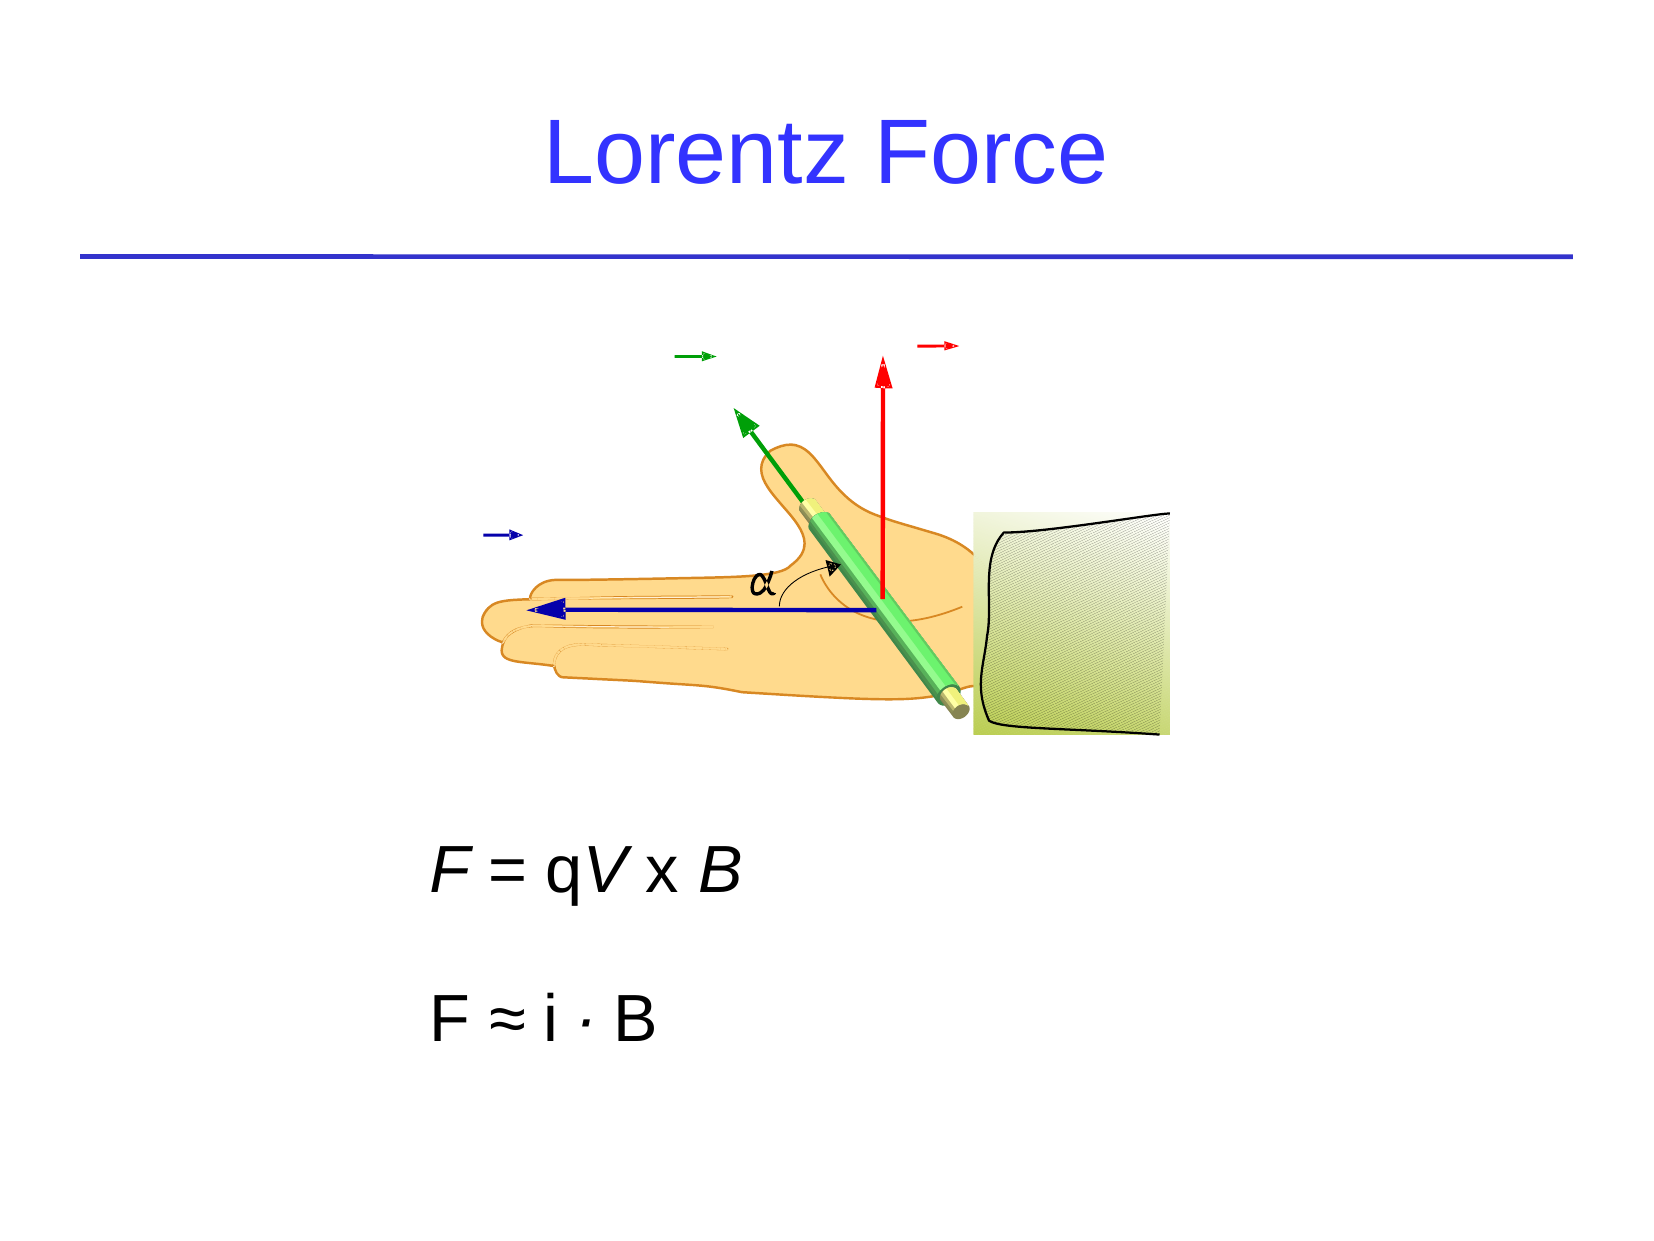

# Lorentz Force
F = qV x B
F ≈ i ∙ B